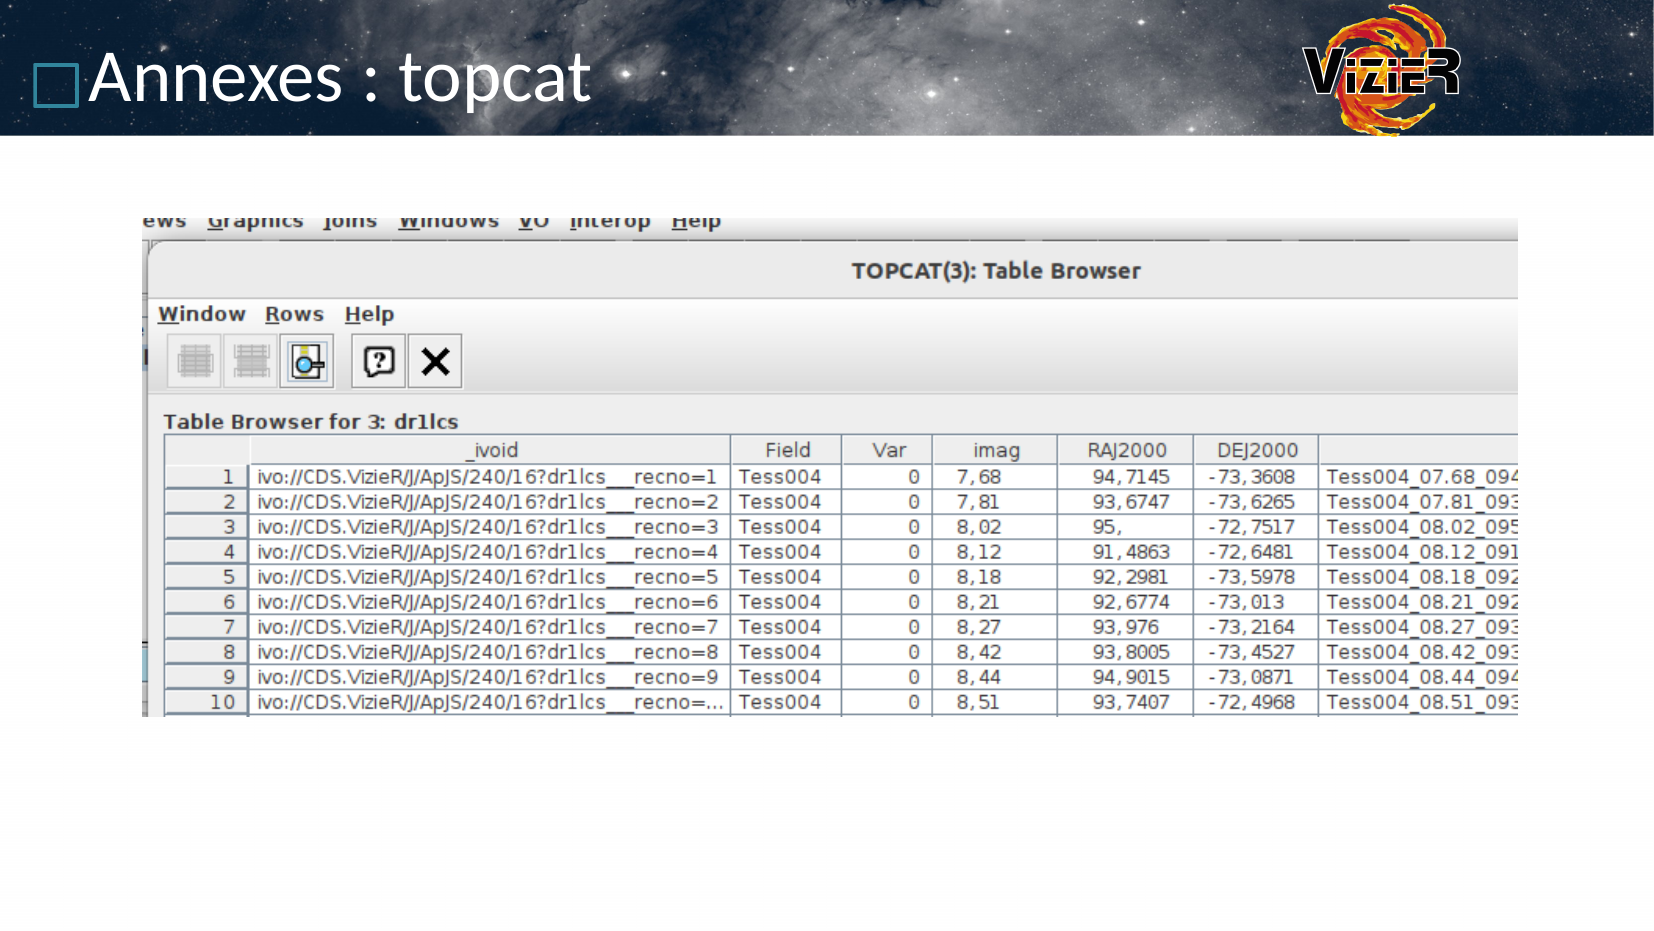

# Annexes : topcat
IVOA 2024, Malta - DOI status for VizieR catalogue